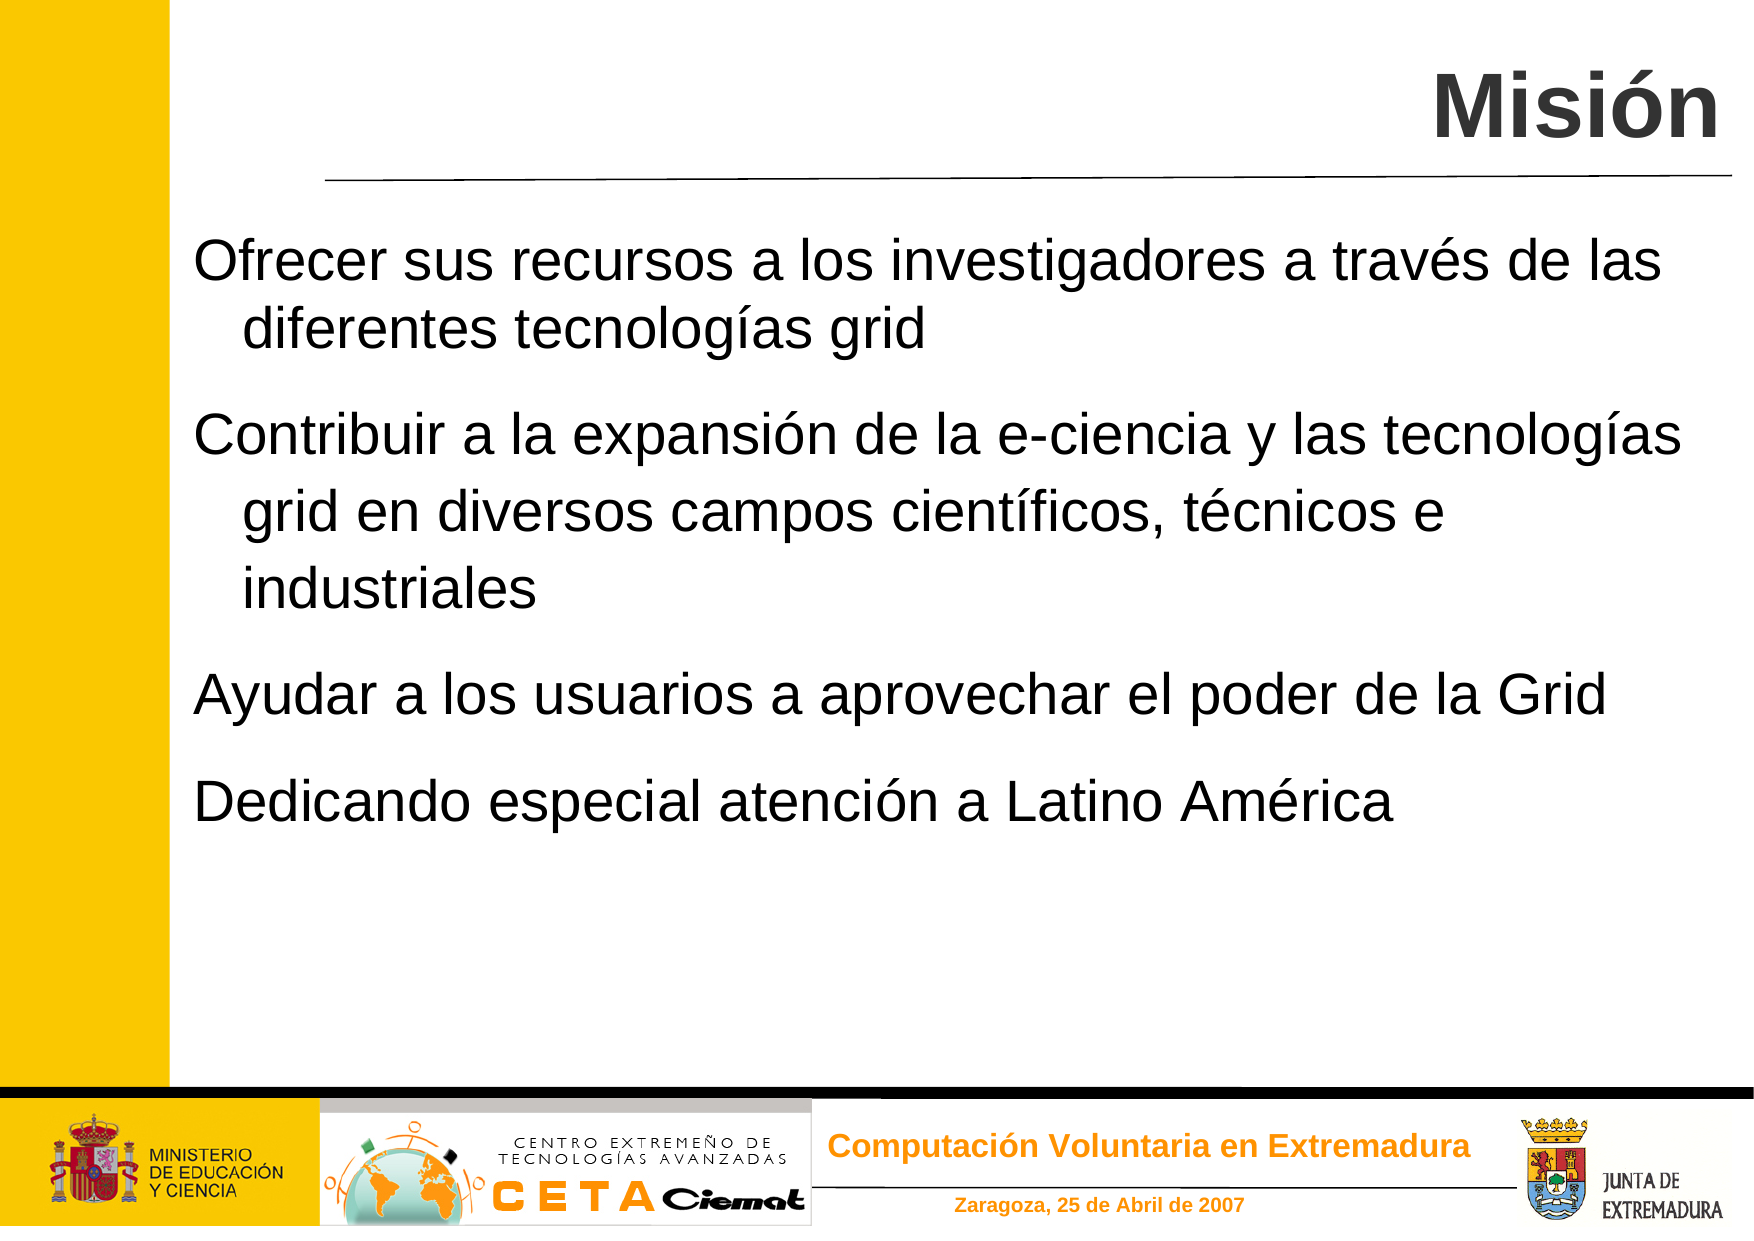

# Misión
Ofrecer sus recursos a los investigadores a través de las diferentes tecnologías grid
Contribuir a la expansión de la e-ciencia y las tecnologías grid en diversos campos científicos, técnicos e industriales
Ayudar a los usuarios a aprovechar el poder de la Grid
Dedicando especial atención a Latino América